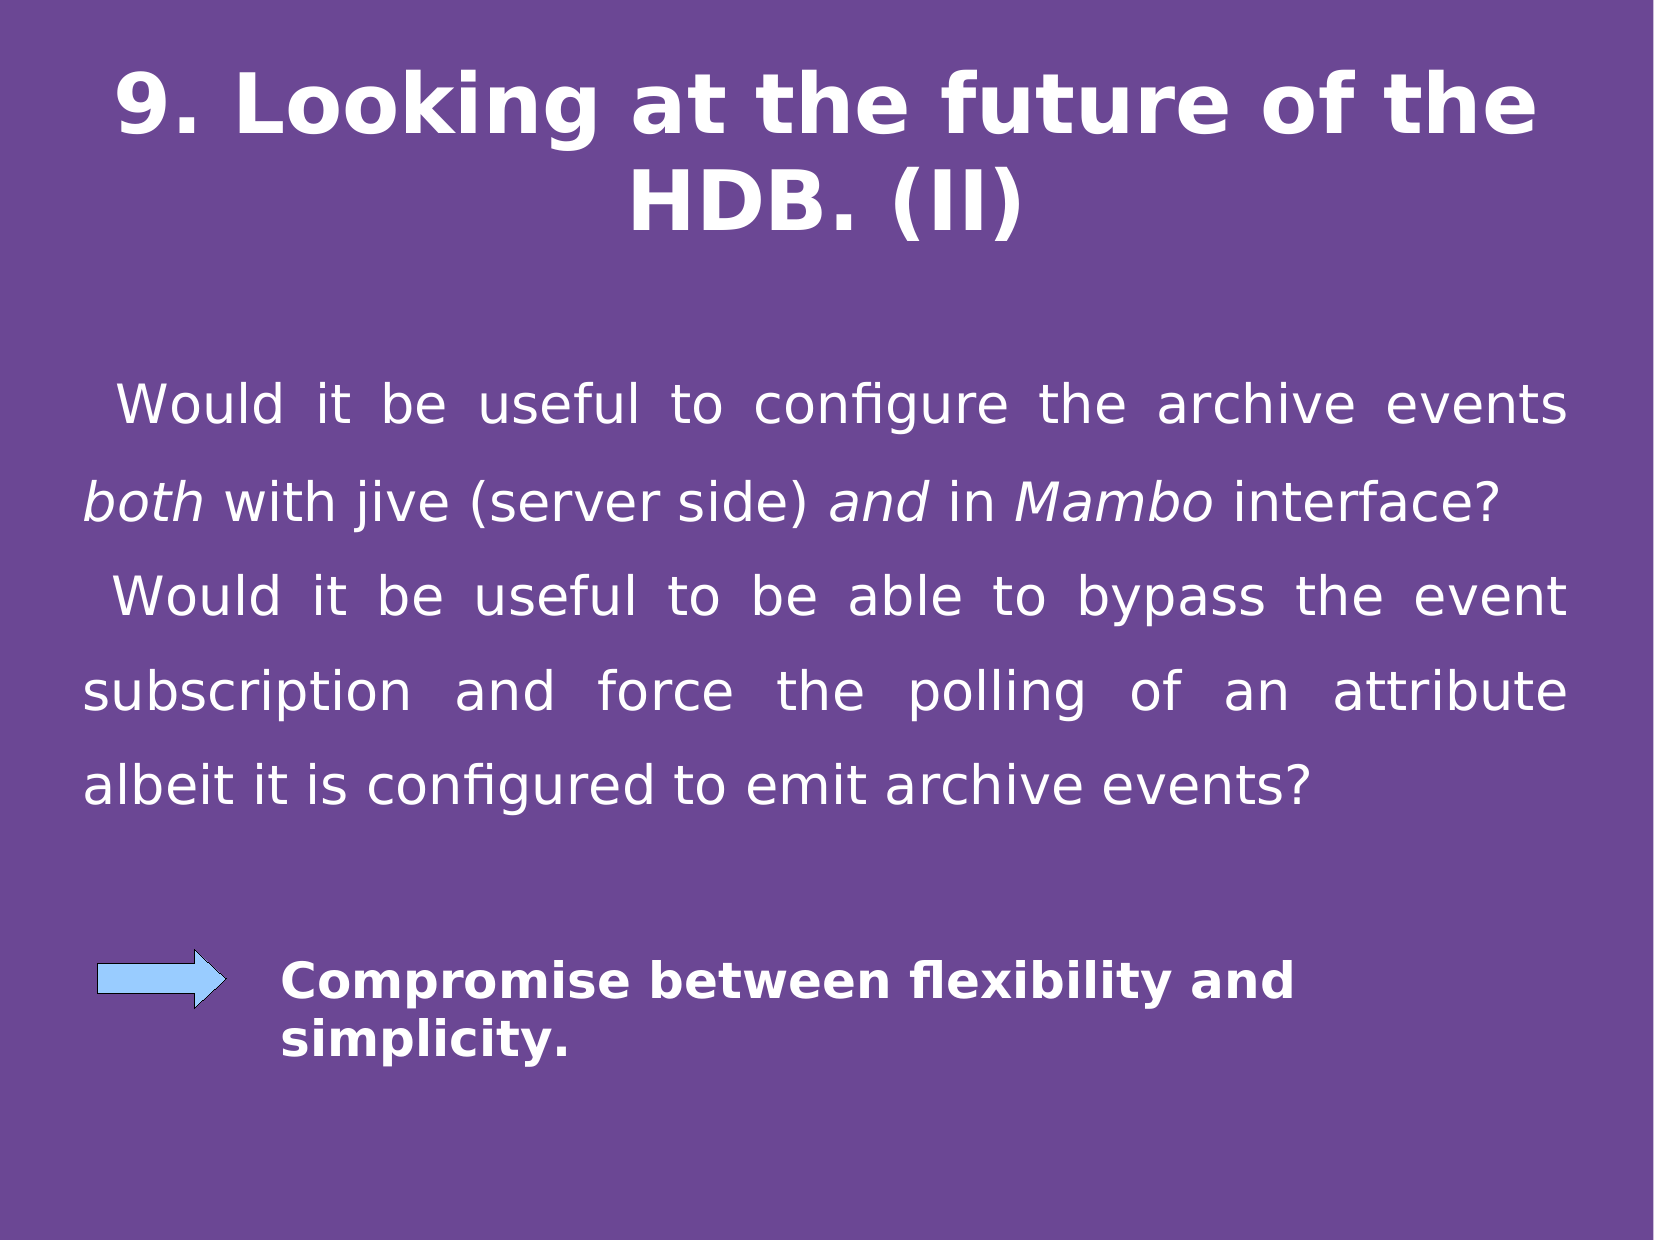

# 9. Looking at the future of the HDB. (II)
 Would it be useful to configure the archive events both with jive (server side) and in Mambo interface?
 Would it be useful to be able to bypass the event subscription and force the polling of an attribute albeit it is configured to emit archive events?
Compromise between flexibility and simplicity.